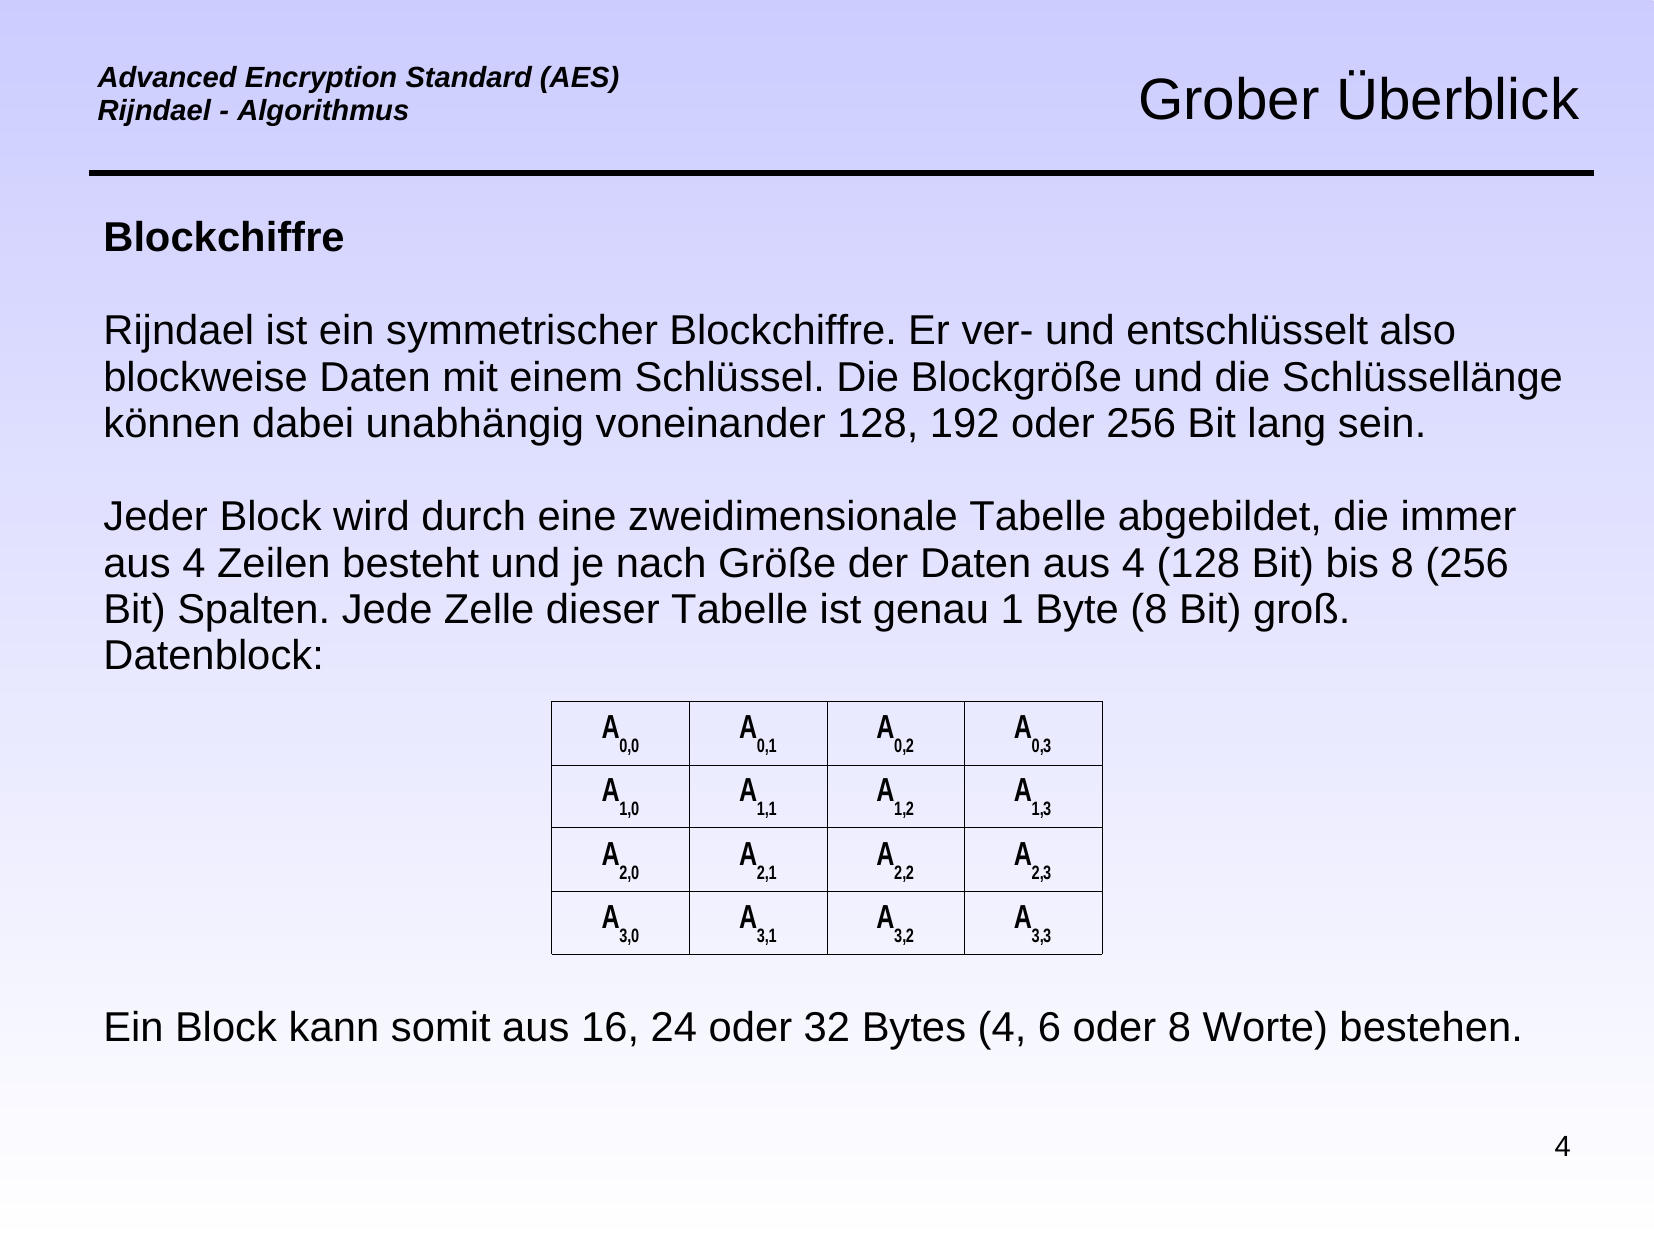

Advanced Encryption Standard (AES)
Rijndael - Algorithmus
Grober Überblick
Blockchiffre
Rijndael ist ein symmetrischer Blockchiffre. Er ver- und entschlüsselt also blockweise Daten mit einem Schlüssel. Die Blockgröße und die Schlüssellänge können dabei unabhängig voneinander 128, 192 oder 256 Bit lang sein.
Jeder Block wird durch eine zweidimensionale Tabelle abgebildet, die immer aus 4 Zeilen besteht und je nach Größe der Daten aus 4 (128 Bit) bis 8 (256 Bit) Spalten. Jede Zelle dieser Tabelle ist genau 1 Byte (8 Bit) groß.
Datenblock:
Ein Block kann somit aus 16, 24 oder 32 Bytes (4, 6 oder 8 Worte) bestehen.
4